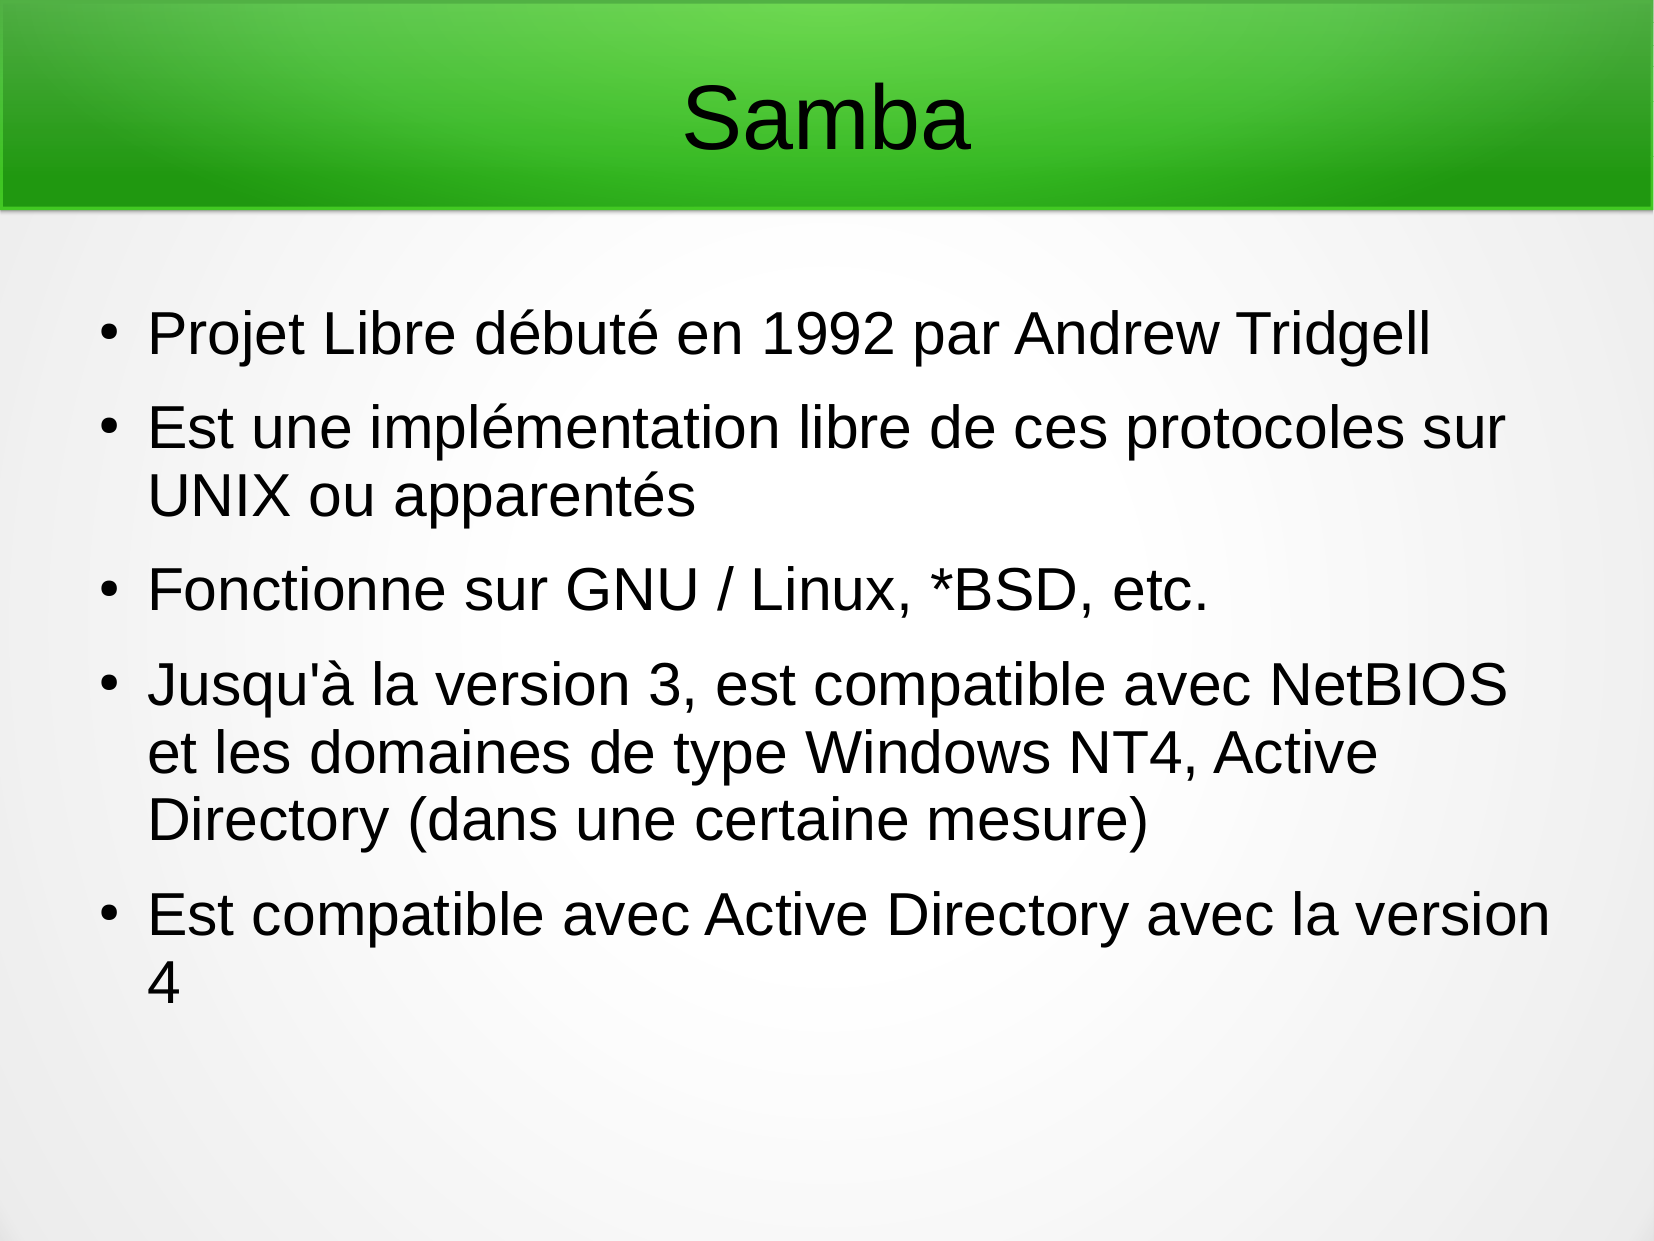

# Samba
Projet Libre débuté en 1992 par Andrew Tridgell
Est une implémentation libre de ces protocoles sur UNIX ou apparentés
Fonctionne sur GNU / Linux, *BSD, etc.
Jusqu'à la version 3, est compatible avec NetBIOS et les domaines de type Windows NT4, Active Directory (dans une certaine mesure)
Est compatible avec Active Directory avec la version 4